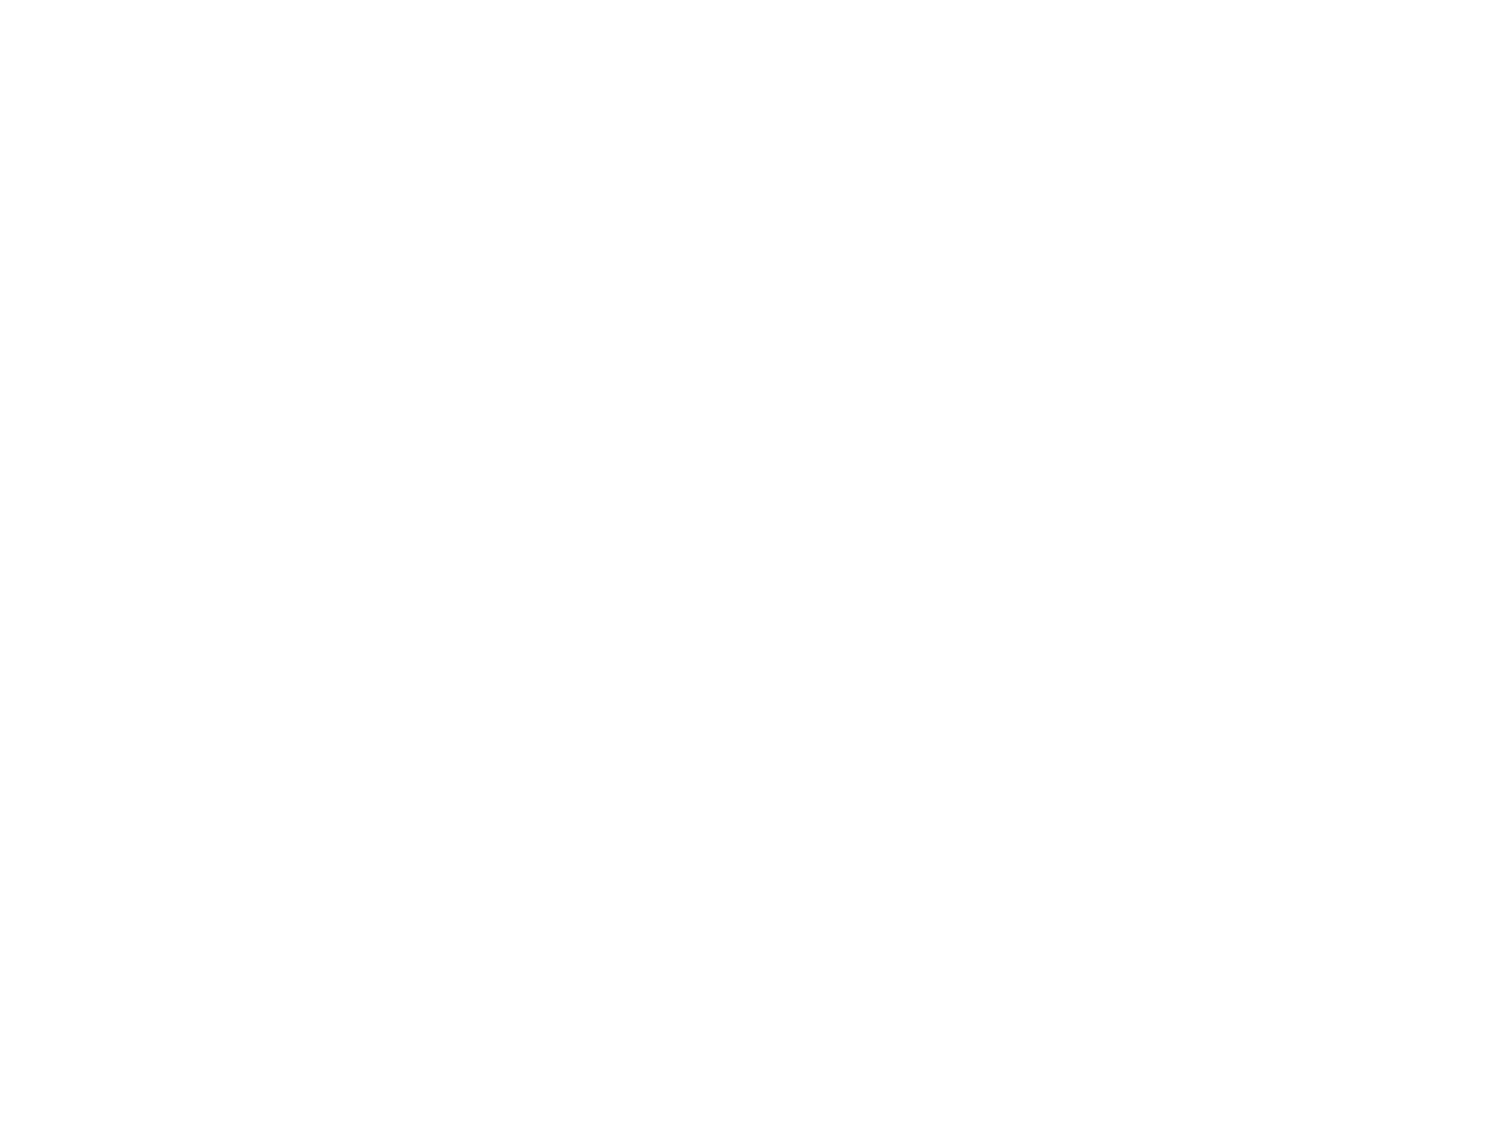

Surah al-Fatiha (Die Eröffnende)
Im Namen Allahs, des Allerbarmers, des Barmherzigen (1)
(Alles) Lob gehört Allah, dem Herrn der Welten (2)
Dem Allerbarmer, dem Barmherzigen (3)
Dem Herrscher am Tag des Gerichts(4)
Dir allein dienen wir, und zu Dir allein flehen wir um Hilfe (5)
Leite uns den geraden Weg (6)
Den Weg derjenigen, denen Du Gunst erwiesen hast, nicht derjenigen, die (Deinen) Zorn erregt haben, und nicht der Irregehenden(7) Amen
(1)بِسْمِ اللَّهِ الرَّحْمَٰنِ الرَّحِيمِ
(2)الْحَمْدُ لِلَّهِ رَبِّ الْعَالَمِينَ
(3)الرَّحْمَٰنِ الرَّحِيمِ
مَالِكِ يَوْمِ الدِّينِ(4)
(5)إِيَّاكَ نَعْبُدُ وَإِيَّاكَ َنَسْتَعِينُ
(6)اهْدِنَا الصِّرَاطَ الْمُسْتَقِيمَ
صِرَاطَ الَّذِينَ أَنْعَمْتَ عَلَيْهِمْ غَيْرِ الْمَغْضُوبِ عَلَيْهِمْ وَلَا (7)الضَّالِّينَ